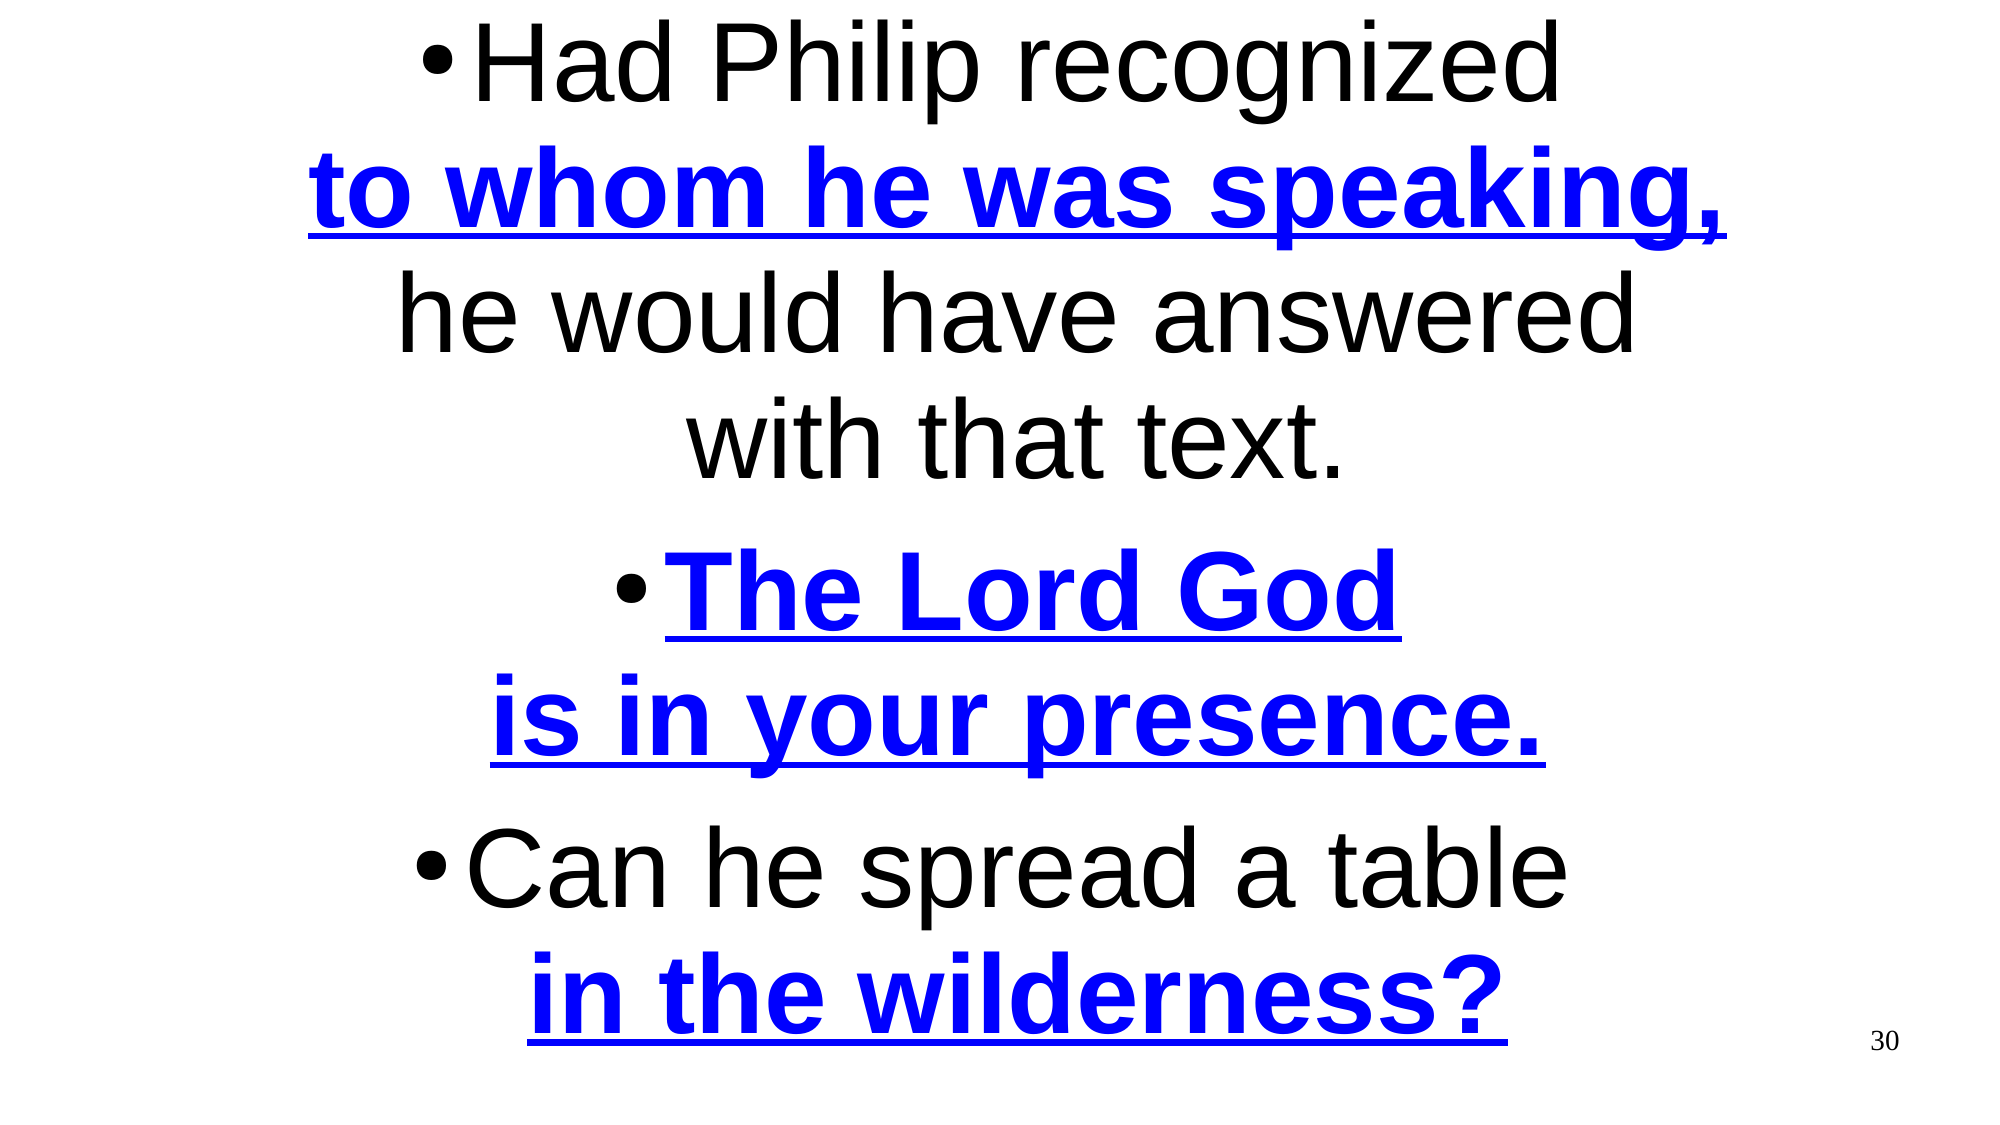

# Had Philip recognized to whom he was speaking, he would have answered with that text.
The Lord God
is in your presence.
Can he spread a table
in the wilderness?
30